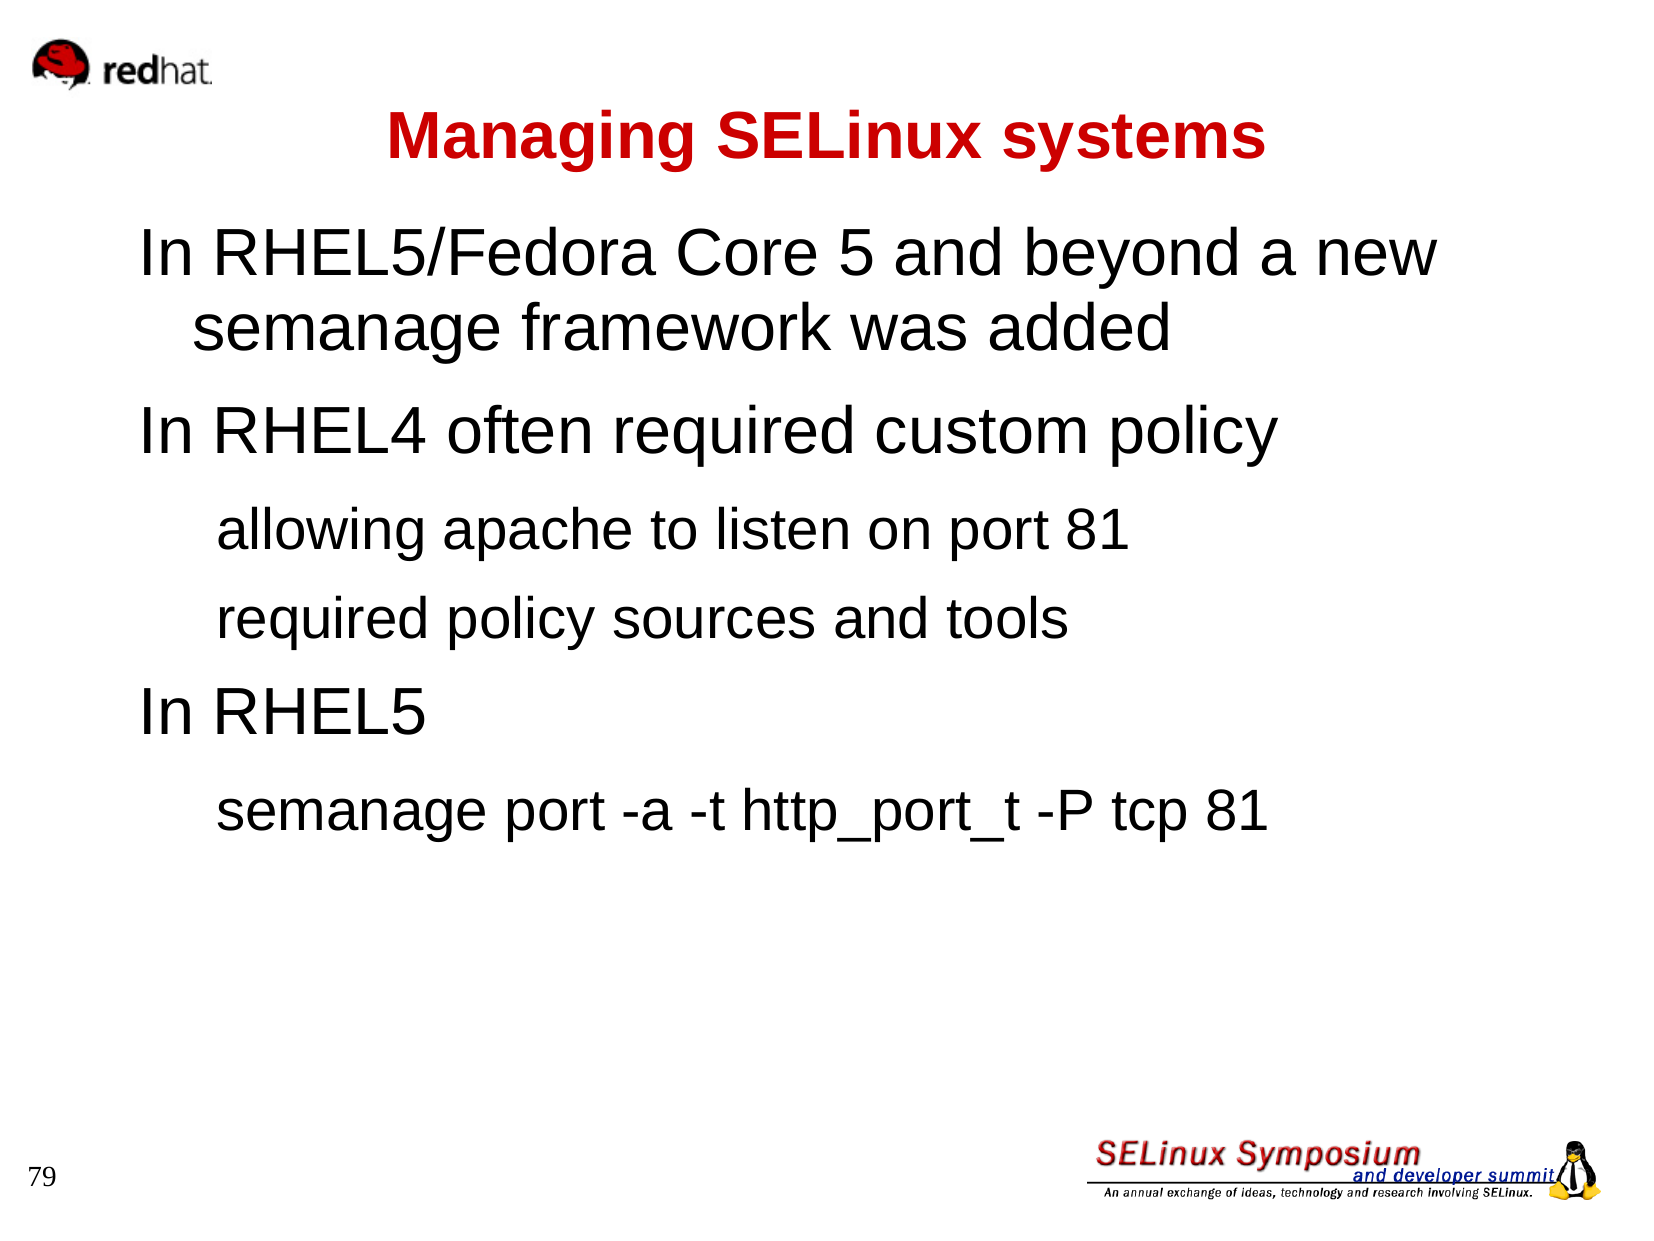

# Managing SELinux systems
In RHEL5/Fedora Core 5 and beyond a new semanage framework was added
In RHEL4 often required custom policy
allowing apache to listen on port 81
required policy sources and tools
In RHEL5
semanage port -a -t http_port_t -P tcp 81